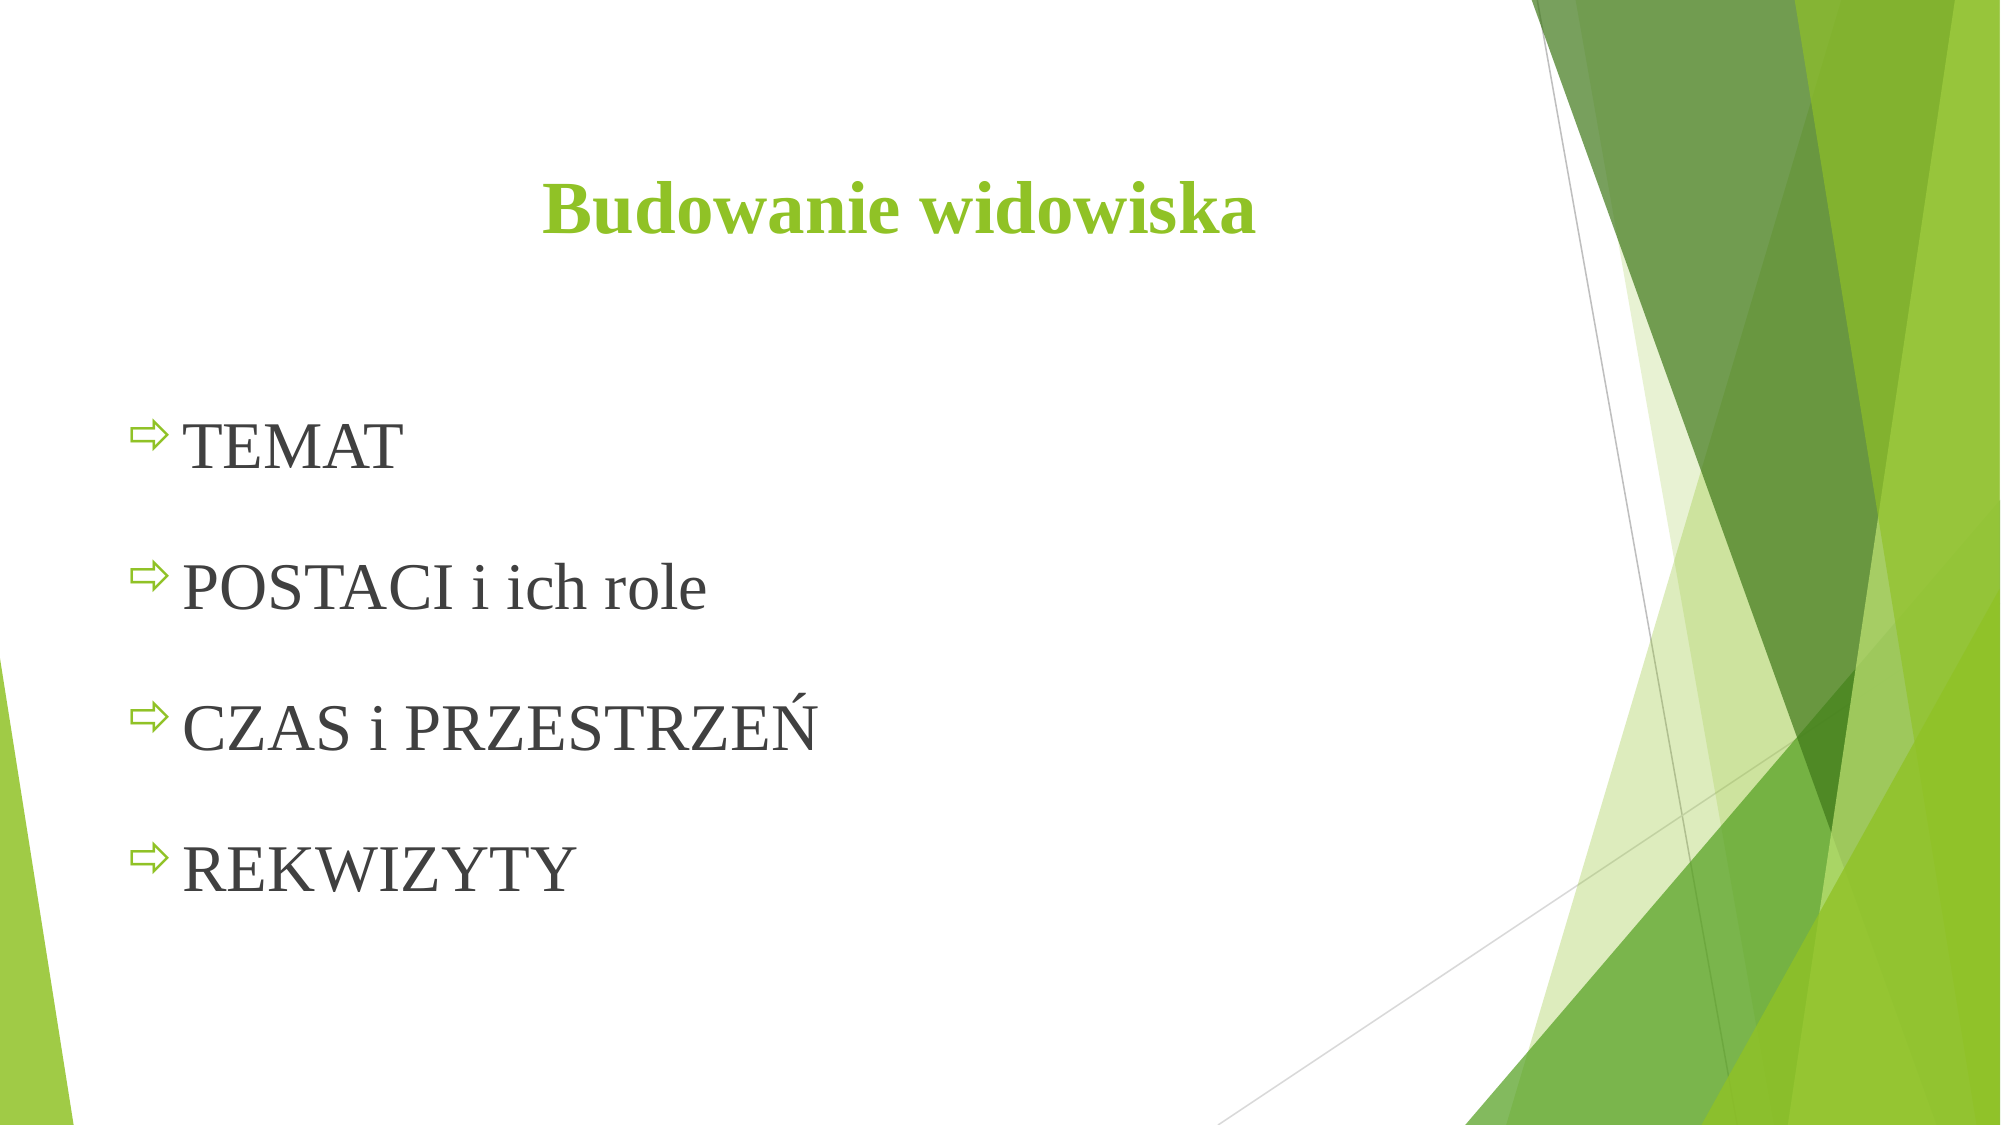

# Budowanie widowiska
TEMAT
POSTACI i ich role
CZAS i PRZESTRZEŃ
REKWIZYTY